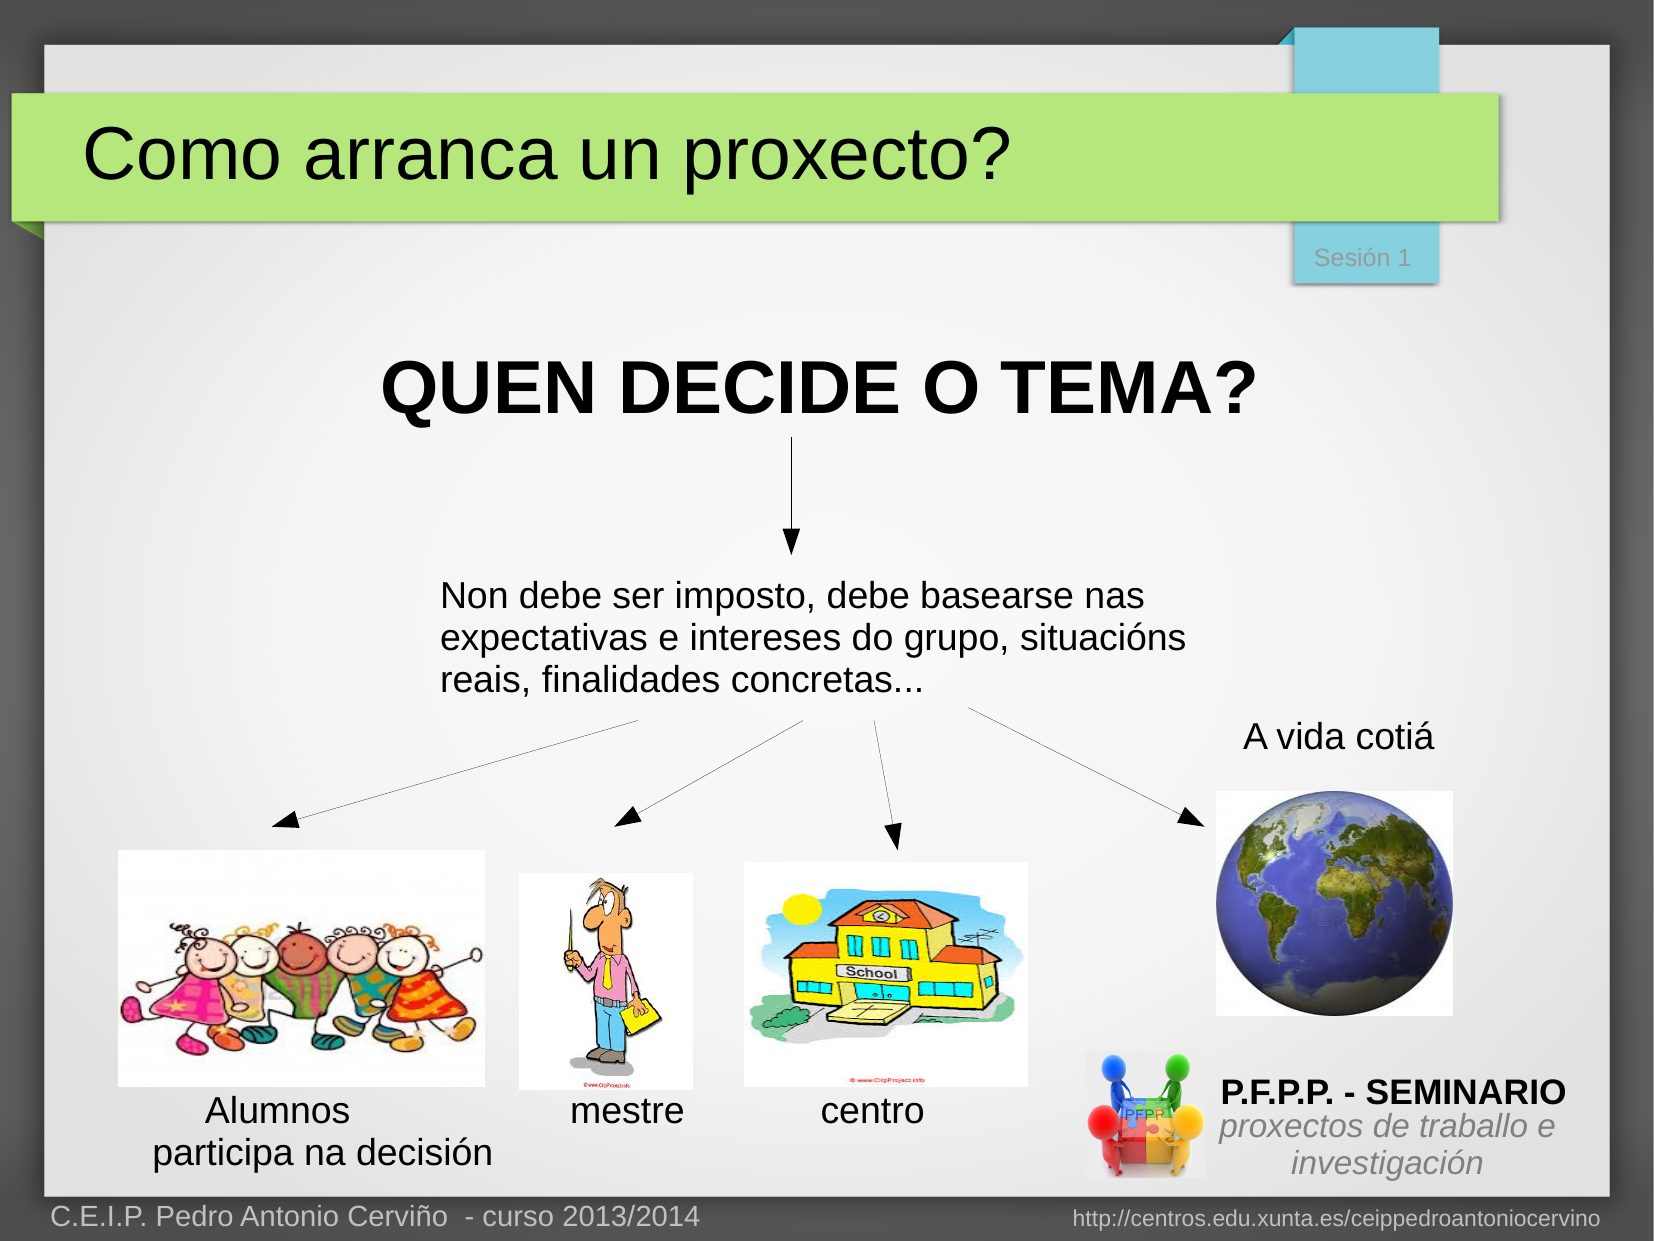

# Como arranca un proxecto?
Sesión 1
QUEN DECIDE O TEMA?
Non debe ser imposto, debe basearse nas expectativas e intereses do grupo, situacións reais, finalidades concretas...
A vida cotiá
P.F.P.P. - SEMINARIO
 Alumnos mestre centro
 participa na decisión
proxectos de traballo e investigación
C.E.I.P. Pedro Antonio Cerviño - curso 2013/2014 http://centros.edu.xunta.es/ceippedroantoniocervino